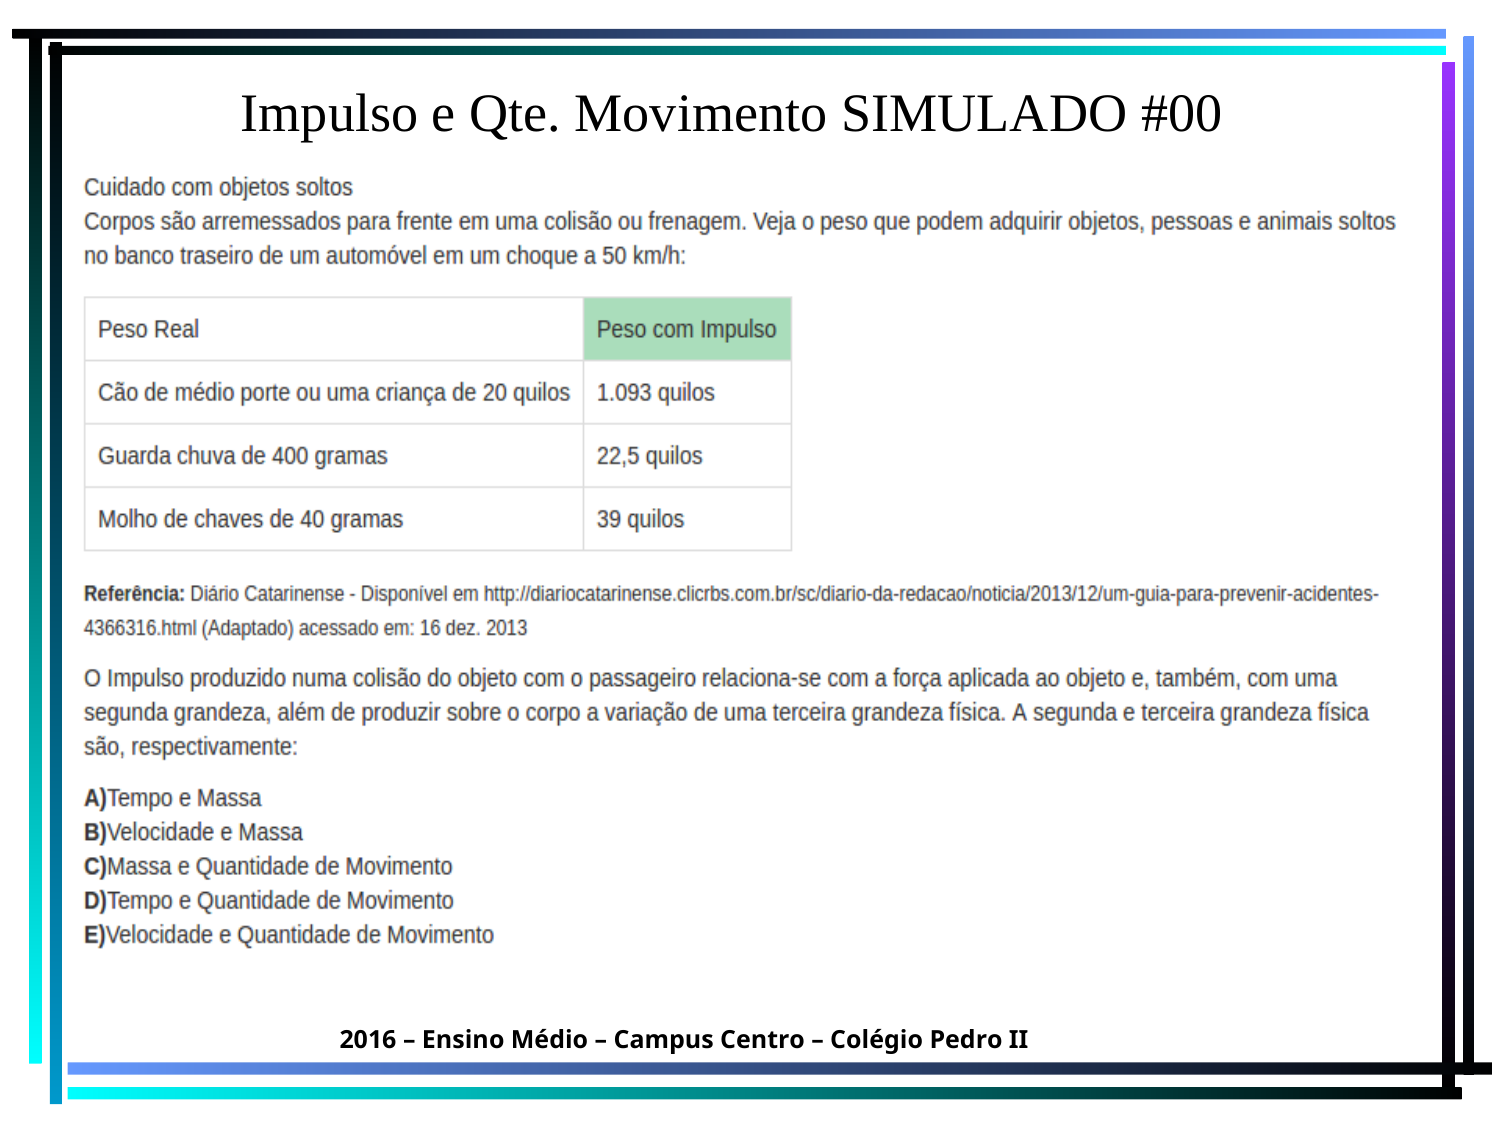

# Impulso e Qte. Movimento SIMULADO #00
2016 – Ensino Médio – Campus Centro – Colégio Pedro II